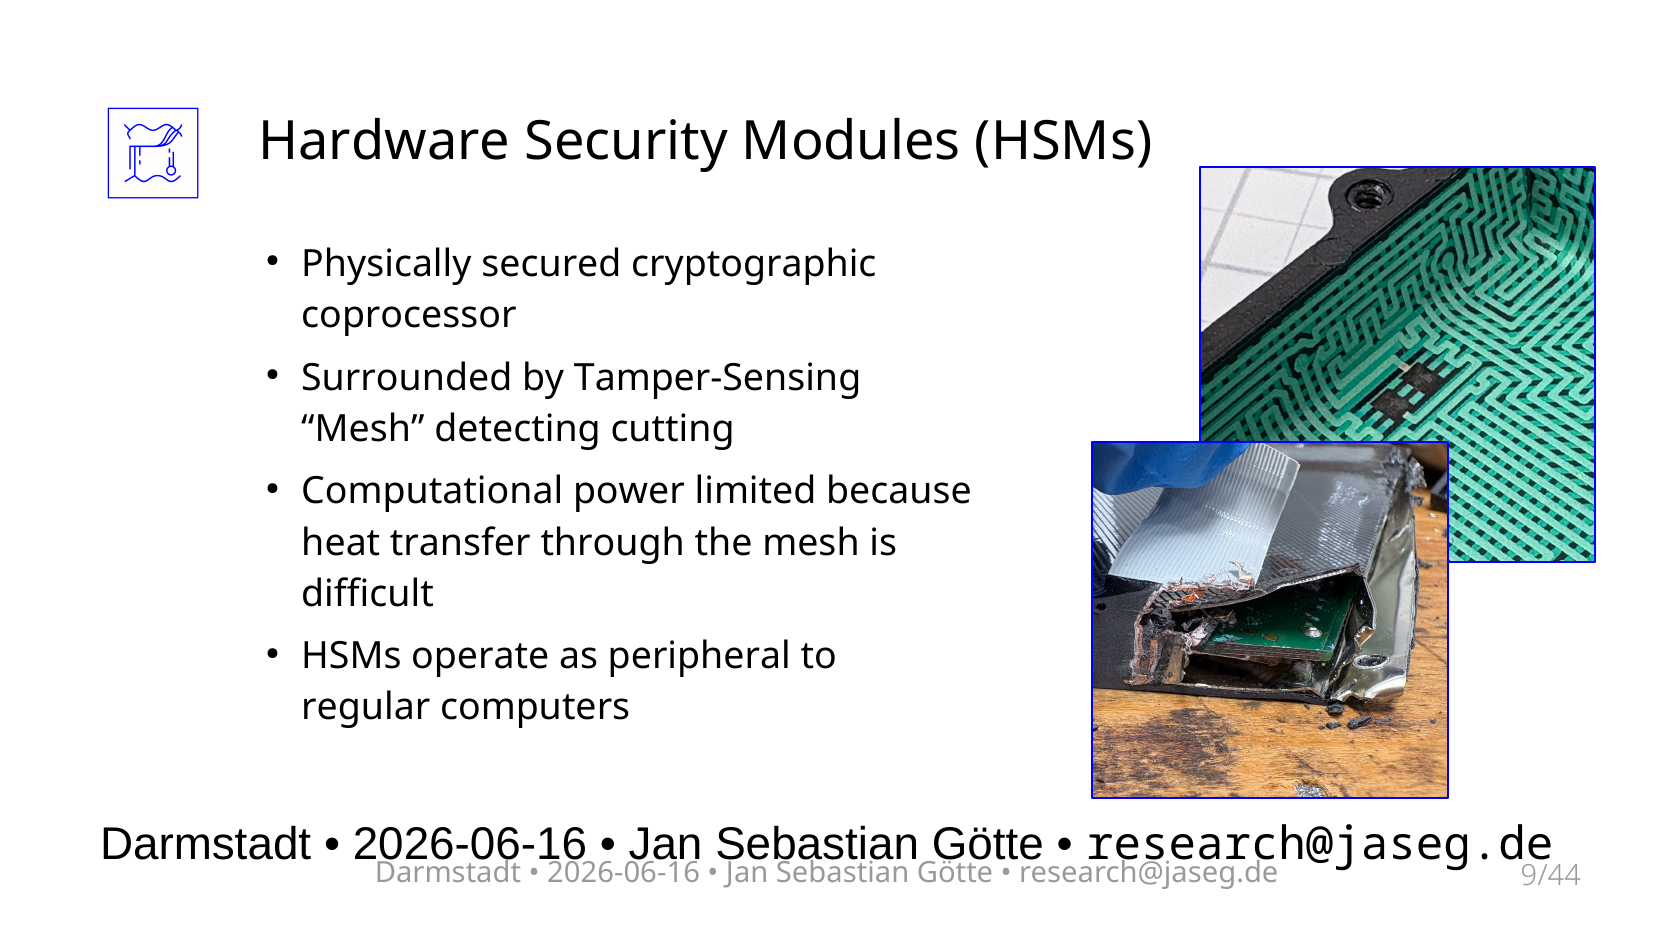

Hardware Security Modules (HSMs)
Physically secured cryptographic coprocessor
Surrounded by Tamper-Sensing “Mesh” detecting cutting
Computational power limited because heat transfer through the mesh is difficult
HSMs operate as peripheral to regular computers
Darmstadt • 2026-06-16 • Jan Sebastian Götte • research@jaseg.de